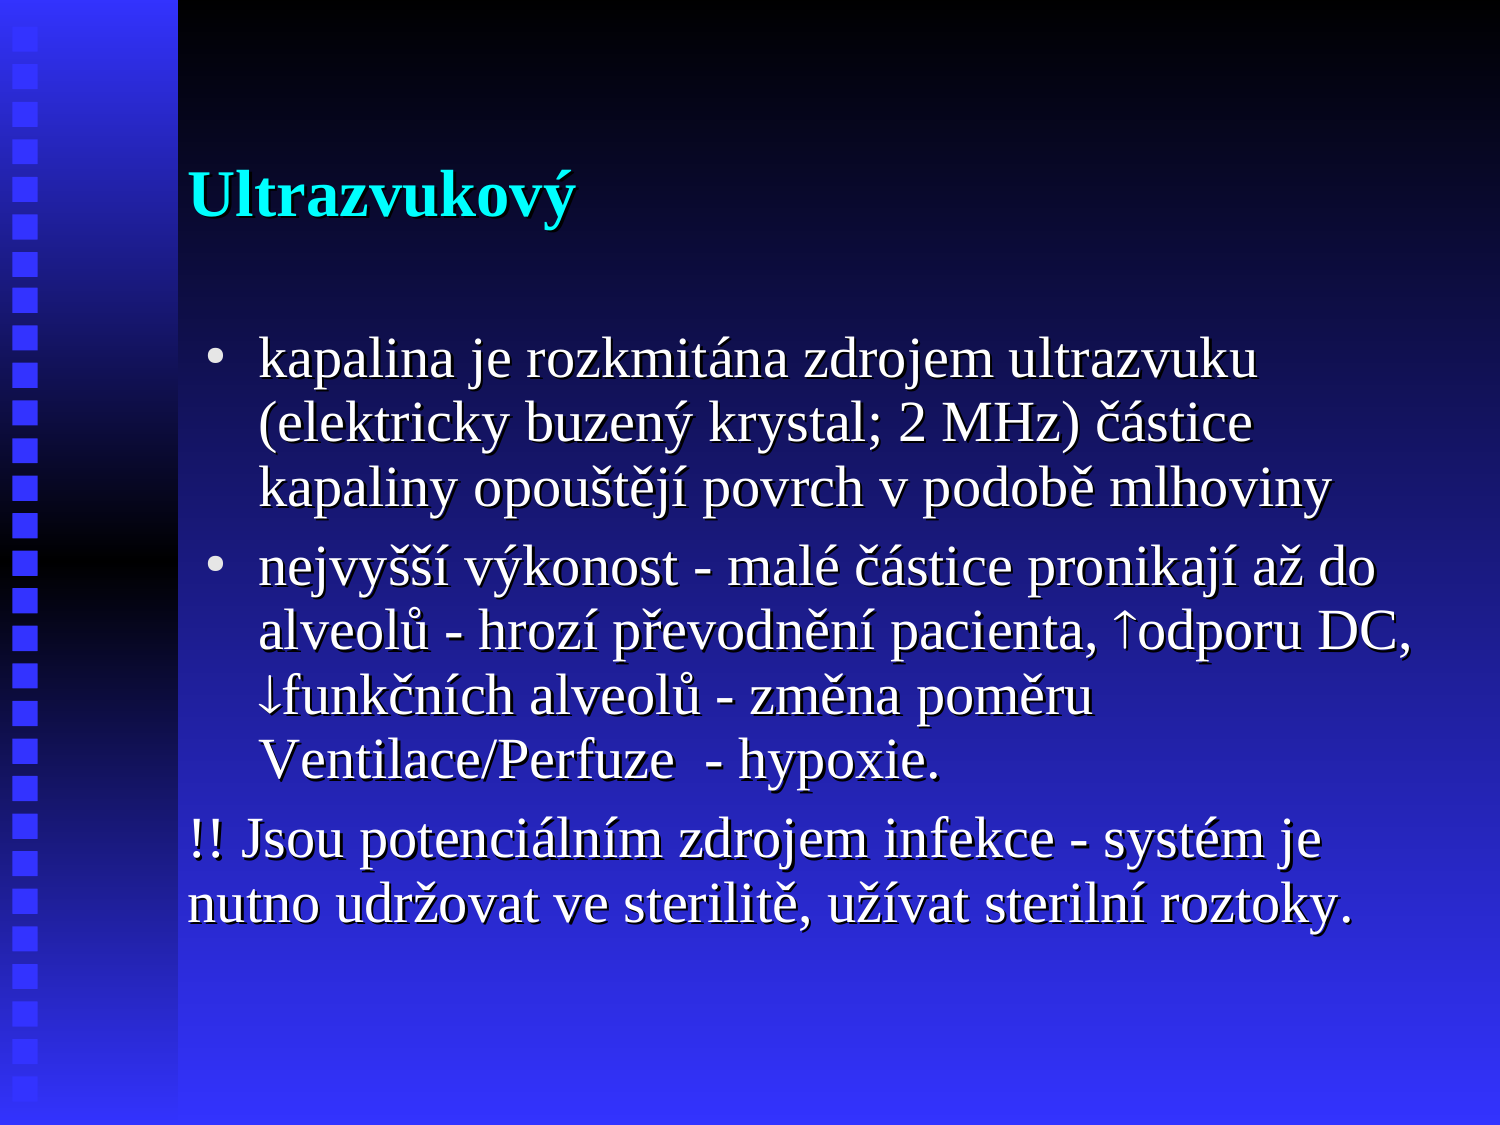

# Ultrazvukový
kapalina je rozkmitána zdrojem ultrazvuku (elektricky buzený krystal; 2 MHz) částice kapaliny opouštějí povrch v podobě mlhoviny
nejvyšší výkonost - malé částice pronikají až do alveolů - hrozí převodnění pacienta, odporu DC, funkčních alveolů - změna poměru Ventilace/Perfuze - hypoxie.
!! Jsou potenciálním zdrojem infekce - systém je nutno udržovat ve sterilitě, užívat sterilní roztoky.